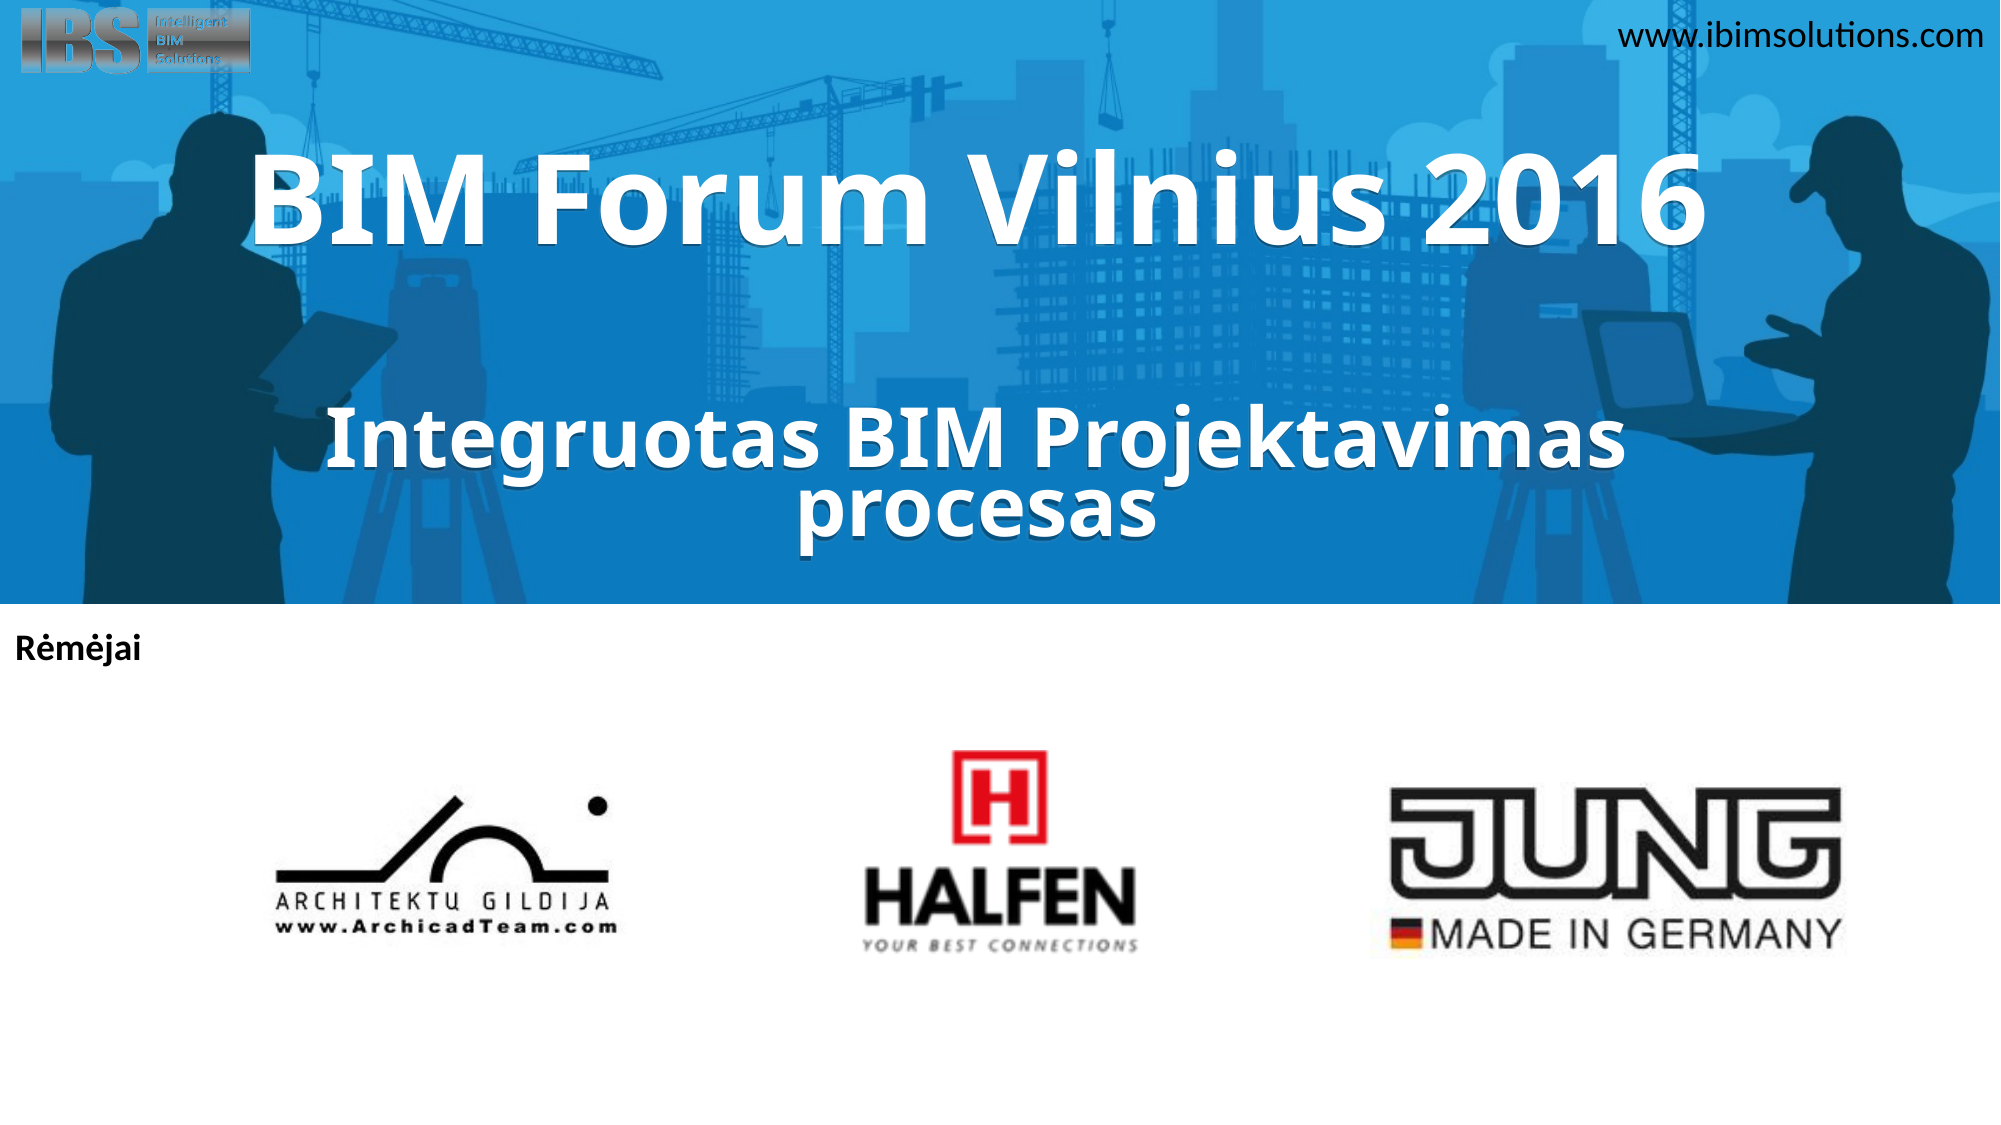

www.ibimsolutions.com
# BIM Forum Vilnius 2016
Integruotas BIM Projektavimas procesas
Rėmėjai